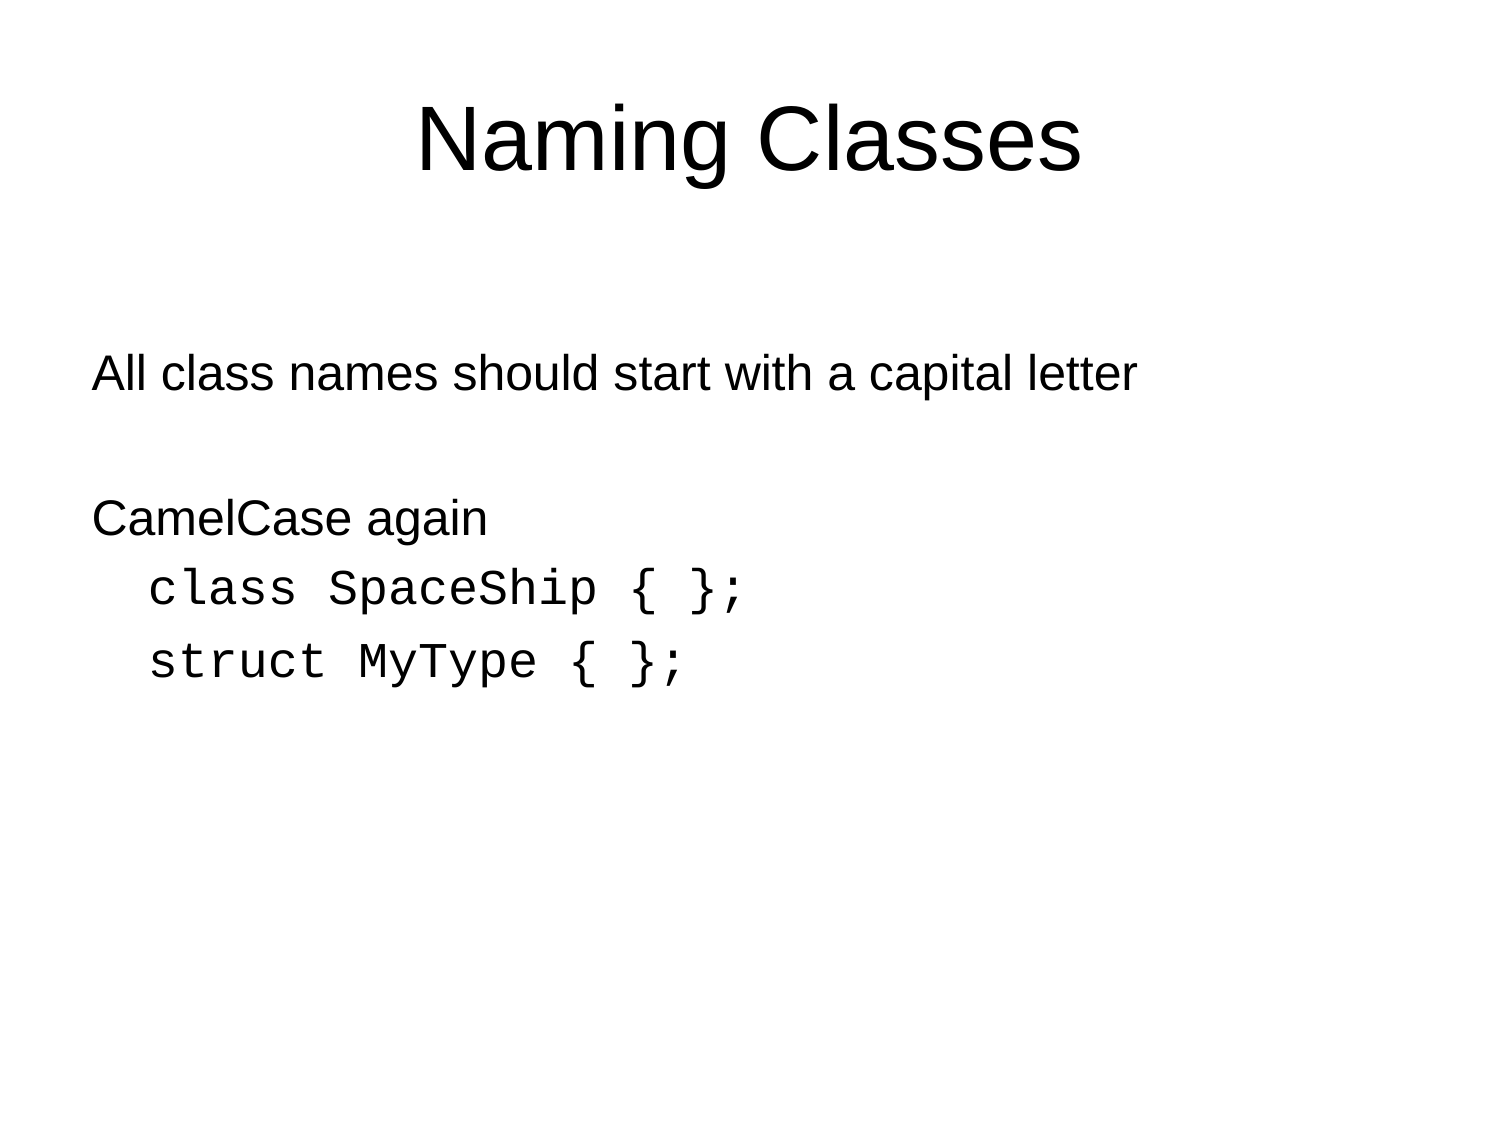

# Naming Classes
All class names should start with a capital letter
CamelCase again
	class SpaceShip { };
	struct MyType { };